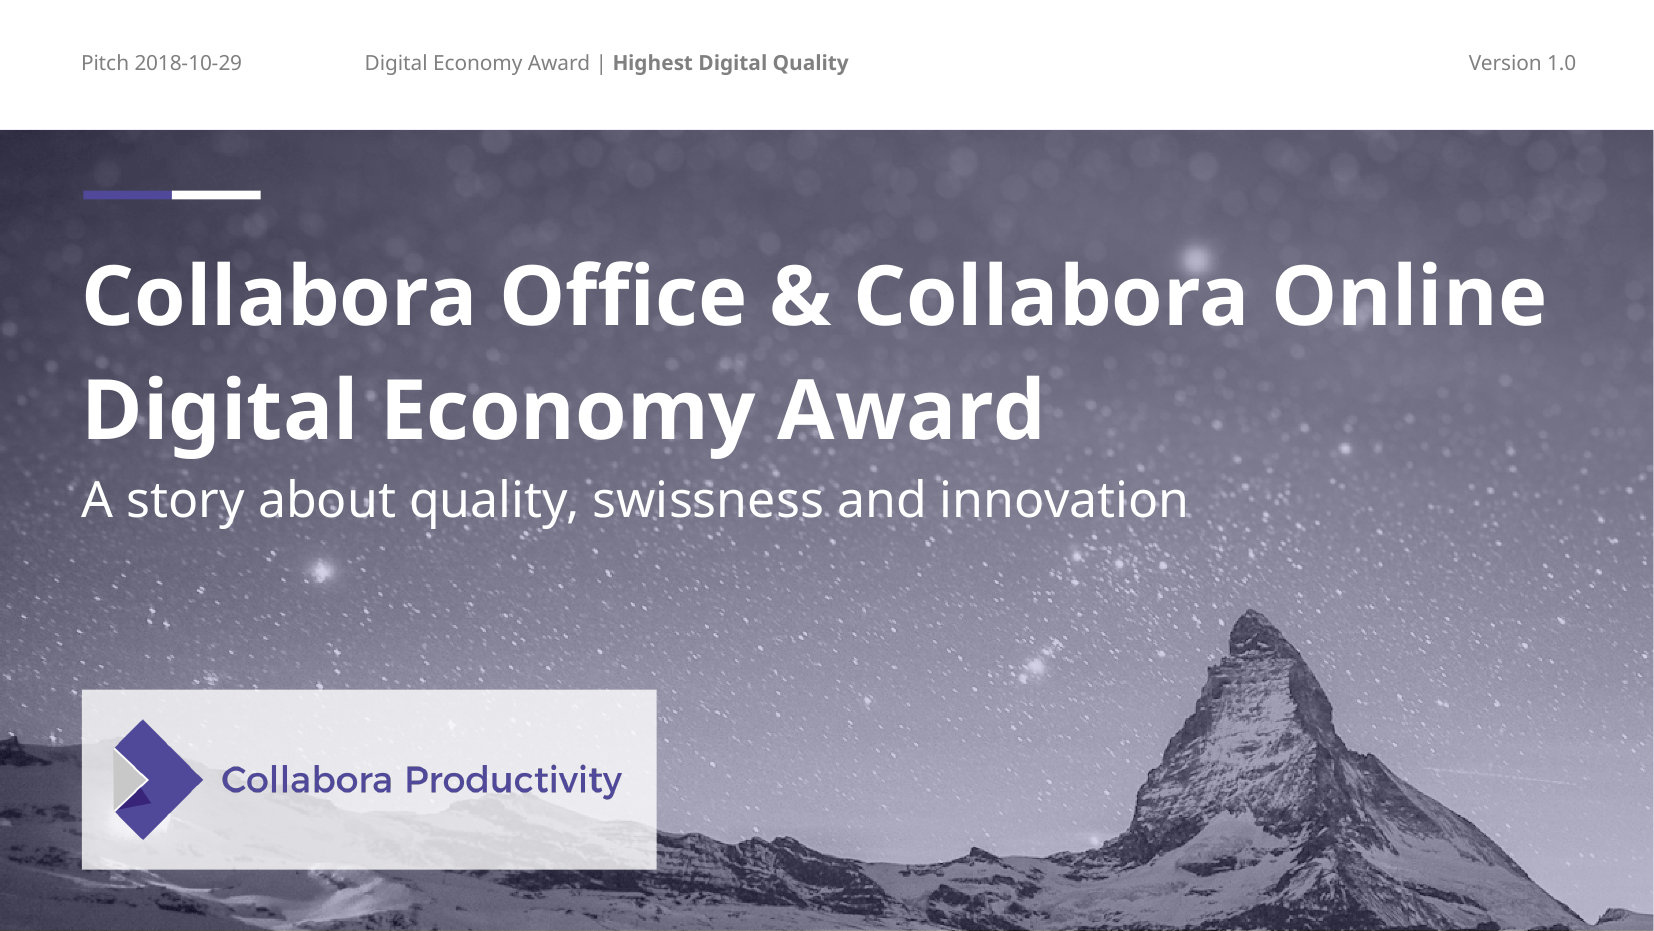

Pitch 2018-10-29
Digital Economy Award | Highest Digital Quality
Version 1.0
Collabora Office & Collabora Online
Digital Economy Award
A story about quality, swissness and innovation